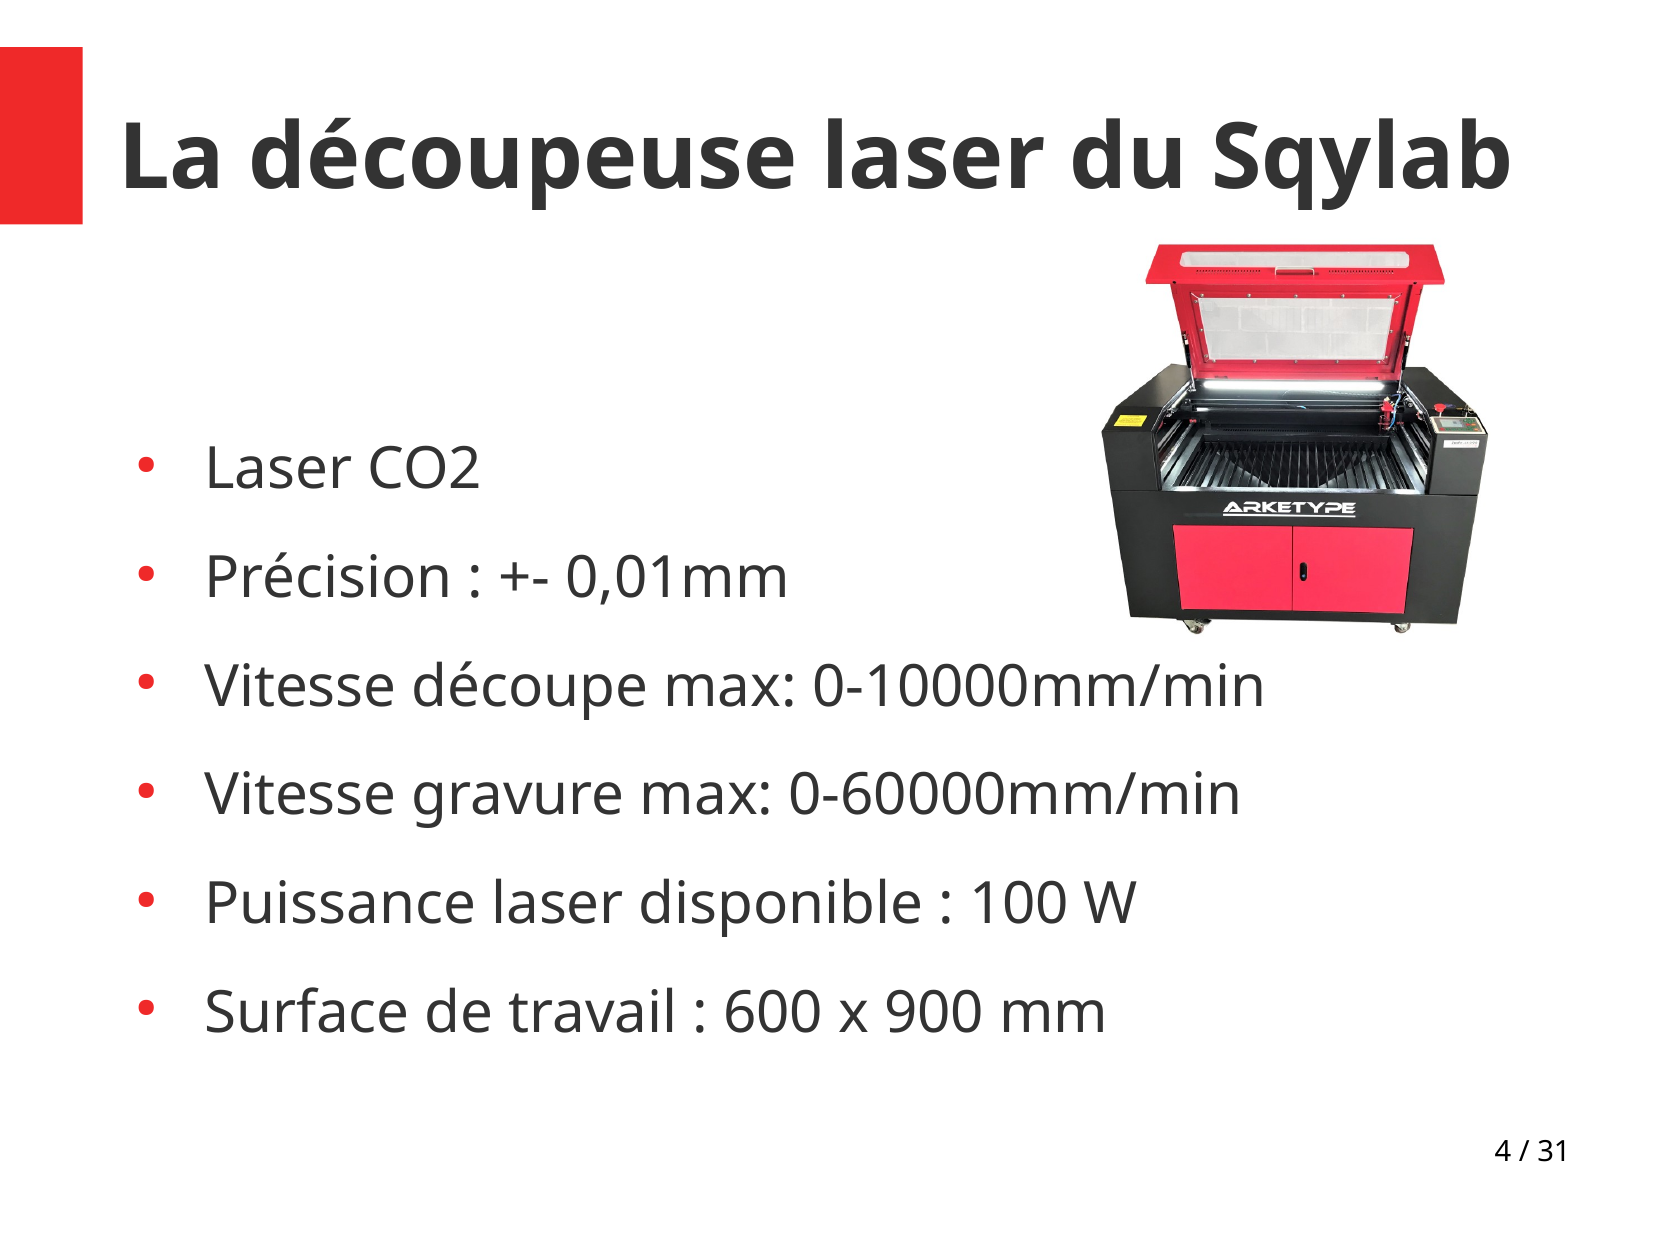

# La découpeuse laser du Sqylab
 Laser CO2
 Précision : +- 0,01mm
 Vitesse découpe max: 0-10000mm/min
 Vitesse gravure max: 0-60000mm/min
 Puissance laser disponible : 100 W
 Surface de travail : 600 x 900 mm
4